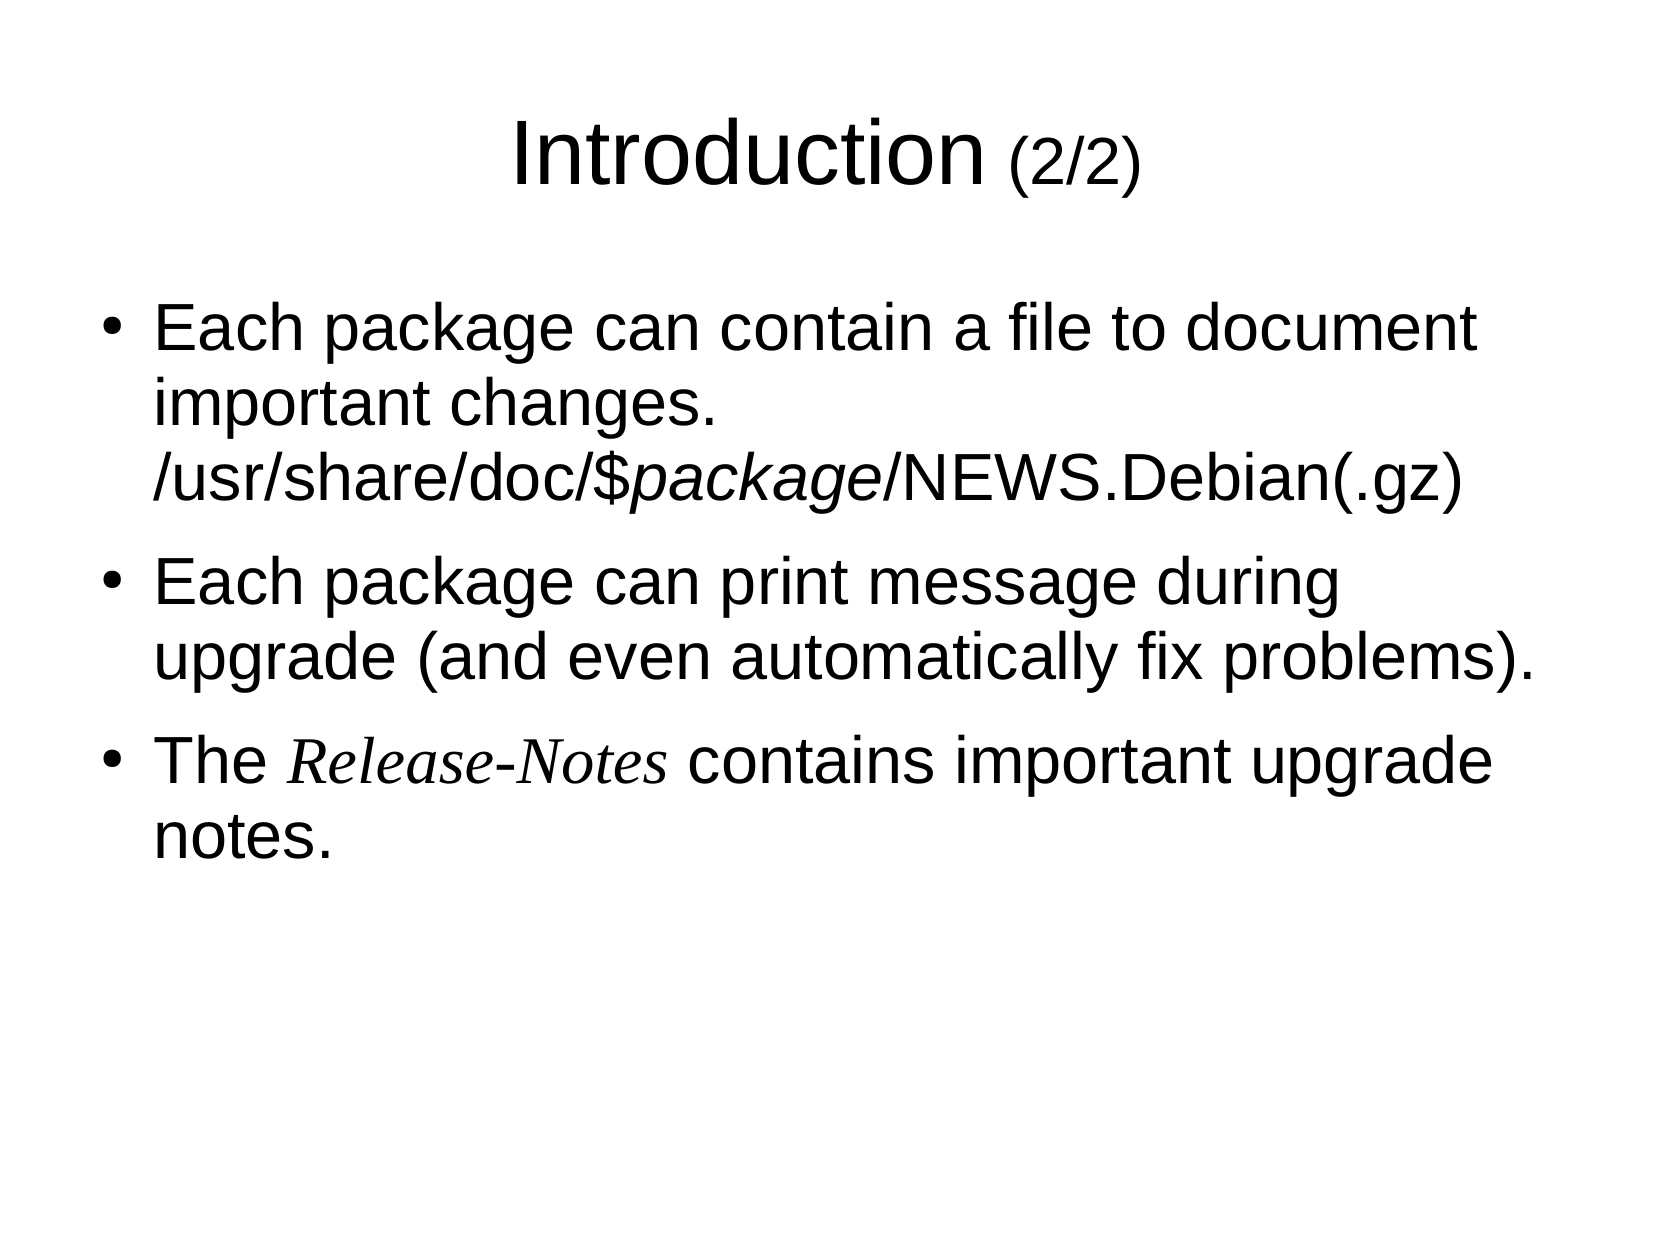

# Introduction (2/2)
Each package can contain a file to document important changes.
/usr/share/doc/$package/NEWS.Debian(.gz)
Each package can print message during upgrade (and even automatically fix problems).
The Release-Notes contains important upgrade notes.